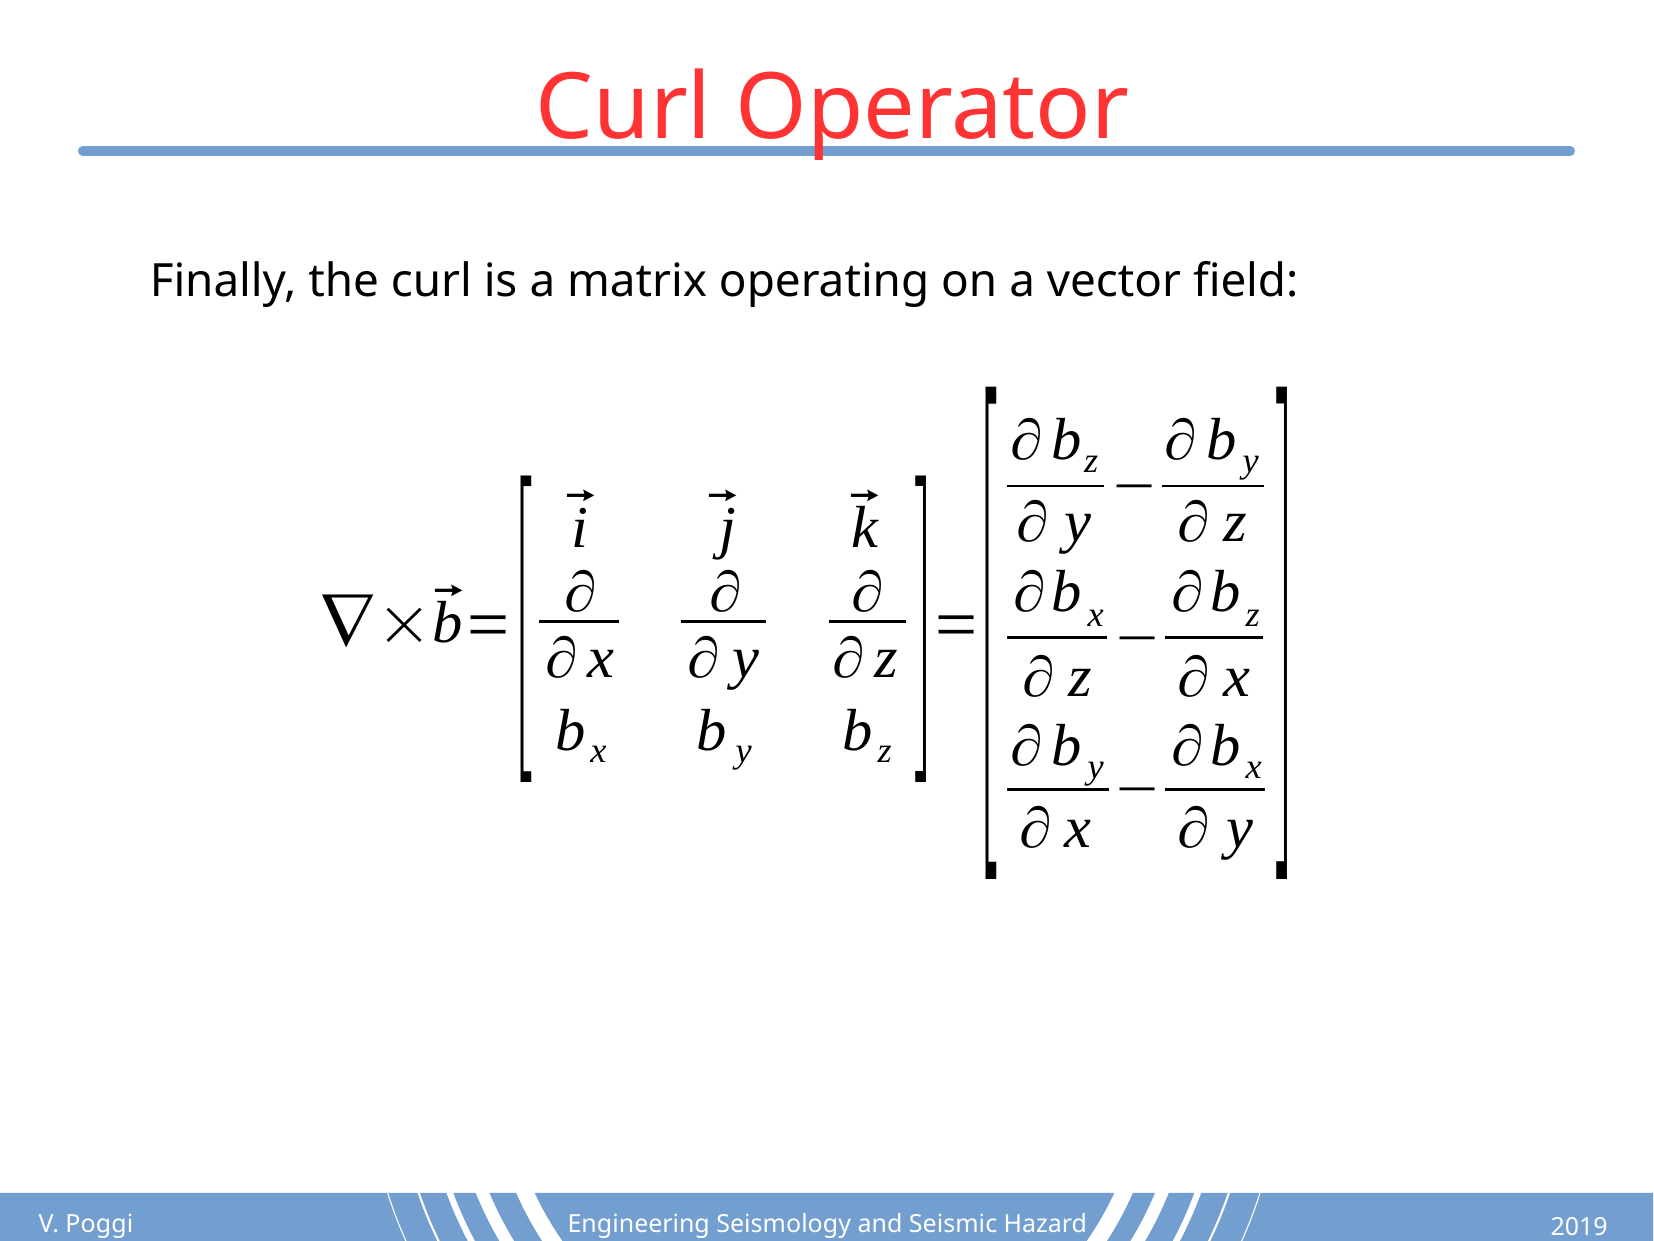

Curl Operator
Finally, the curl is a matrix operating on a vector field: